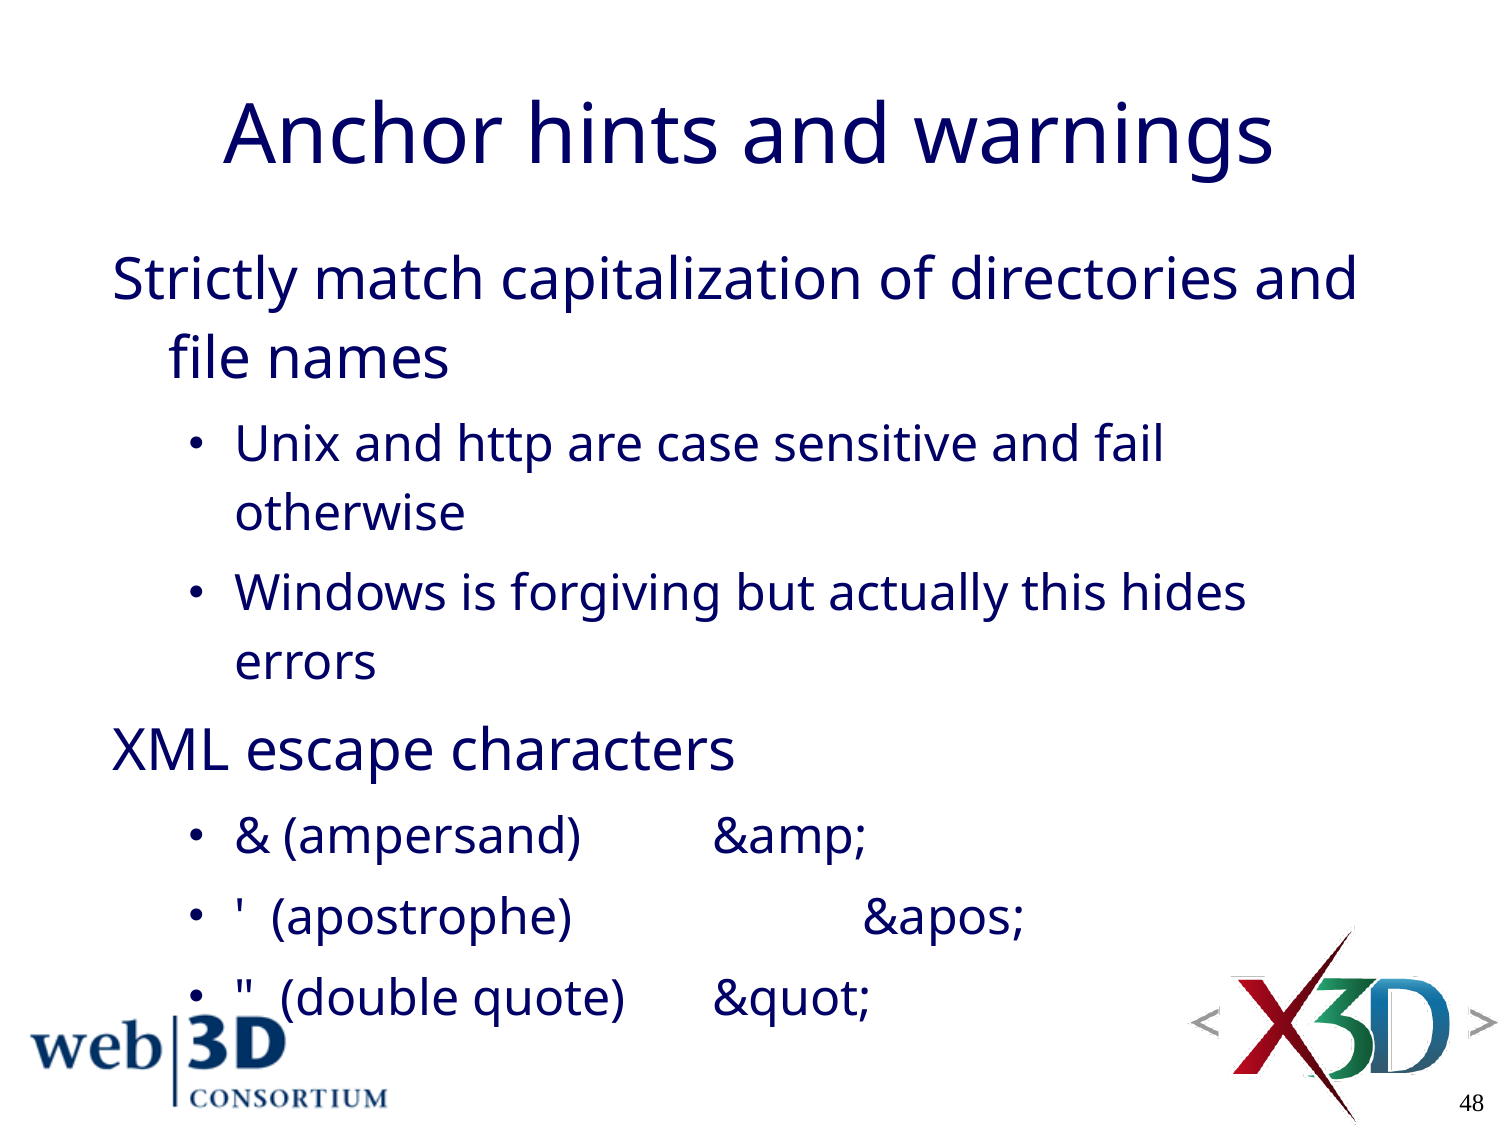

# Anchor hints and warnings
Strictly match capitalization of directories and file names
Unix and http are case sensitive and fail otherwise
Windows is forgiving but actually this hides errors
XML escape characters
& (ampersand)	&amp;
' (apostrophe)		&apos;
" (double quote)	&quot;